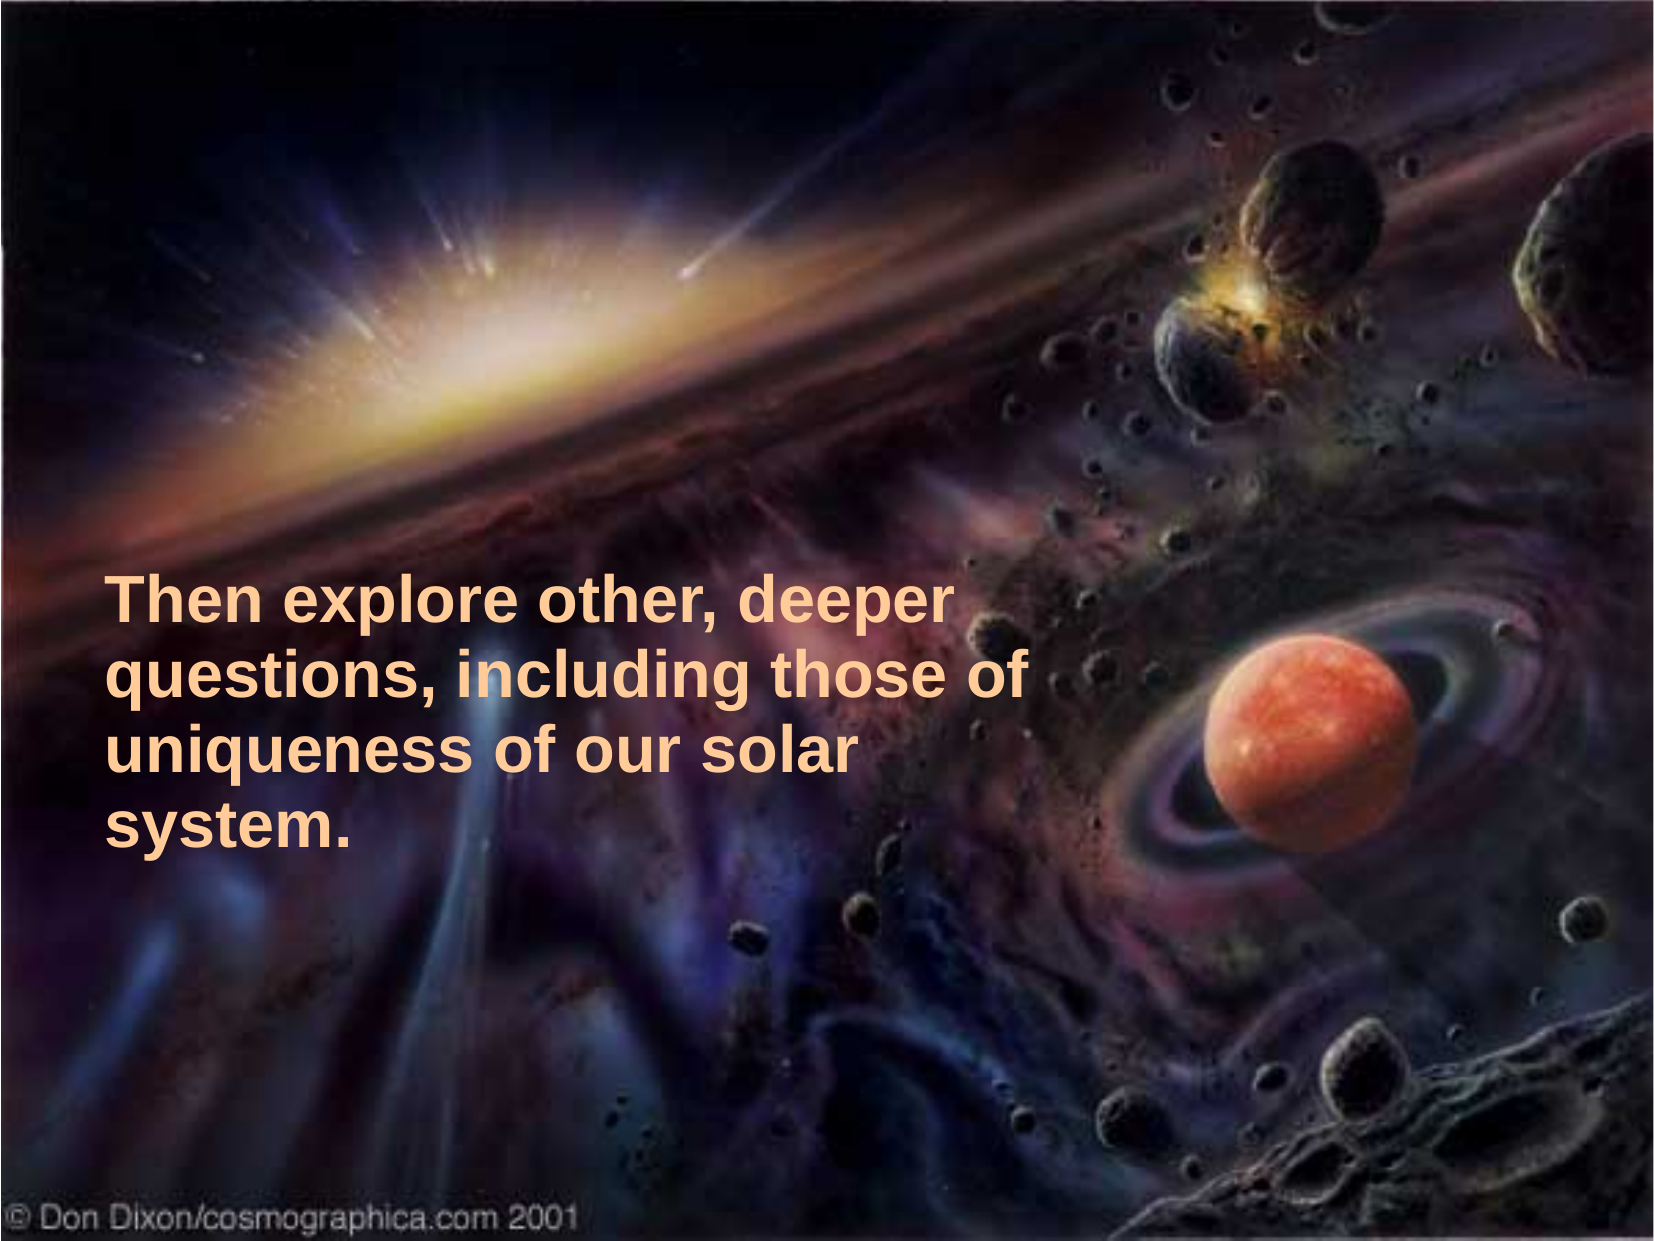

Then explore other, deeper questions, including those of uniqueness of our solar system.